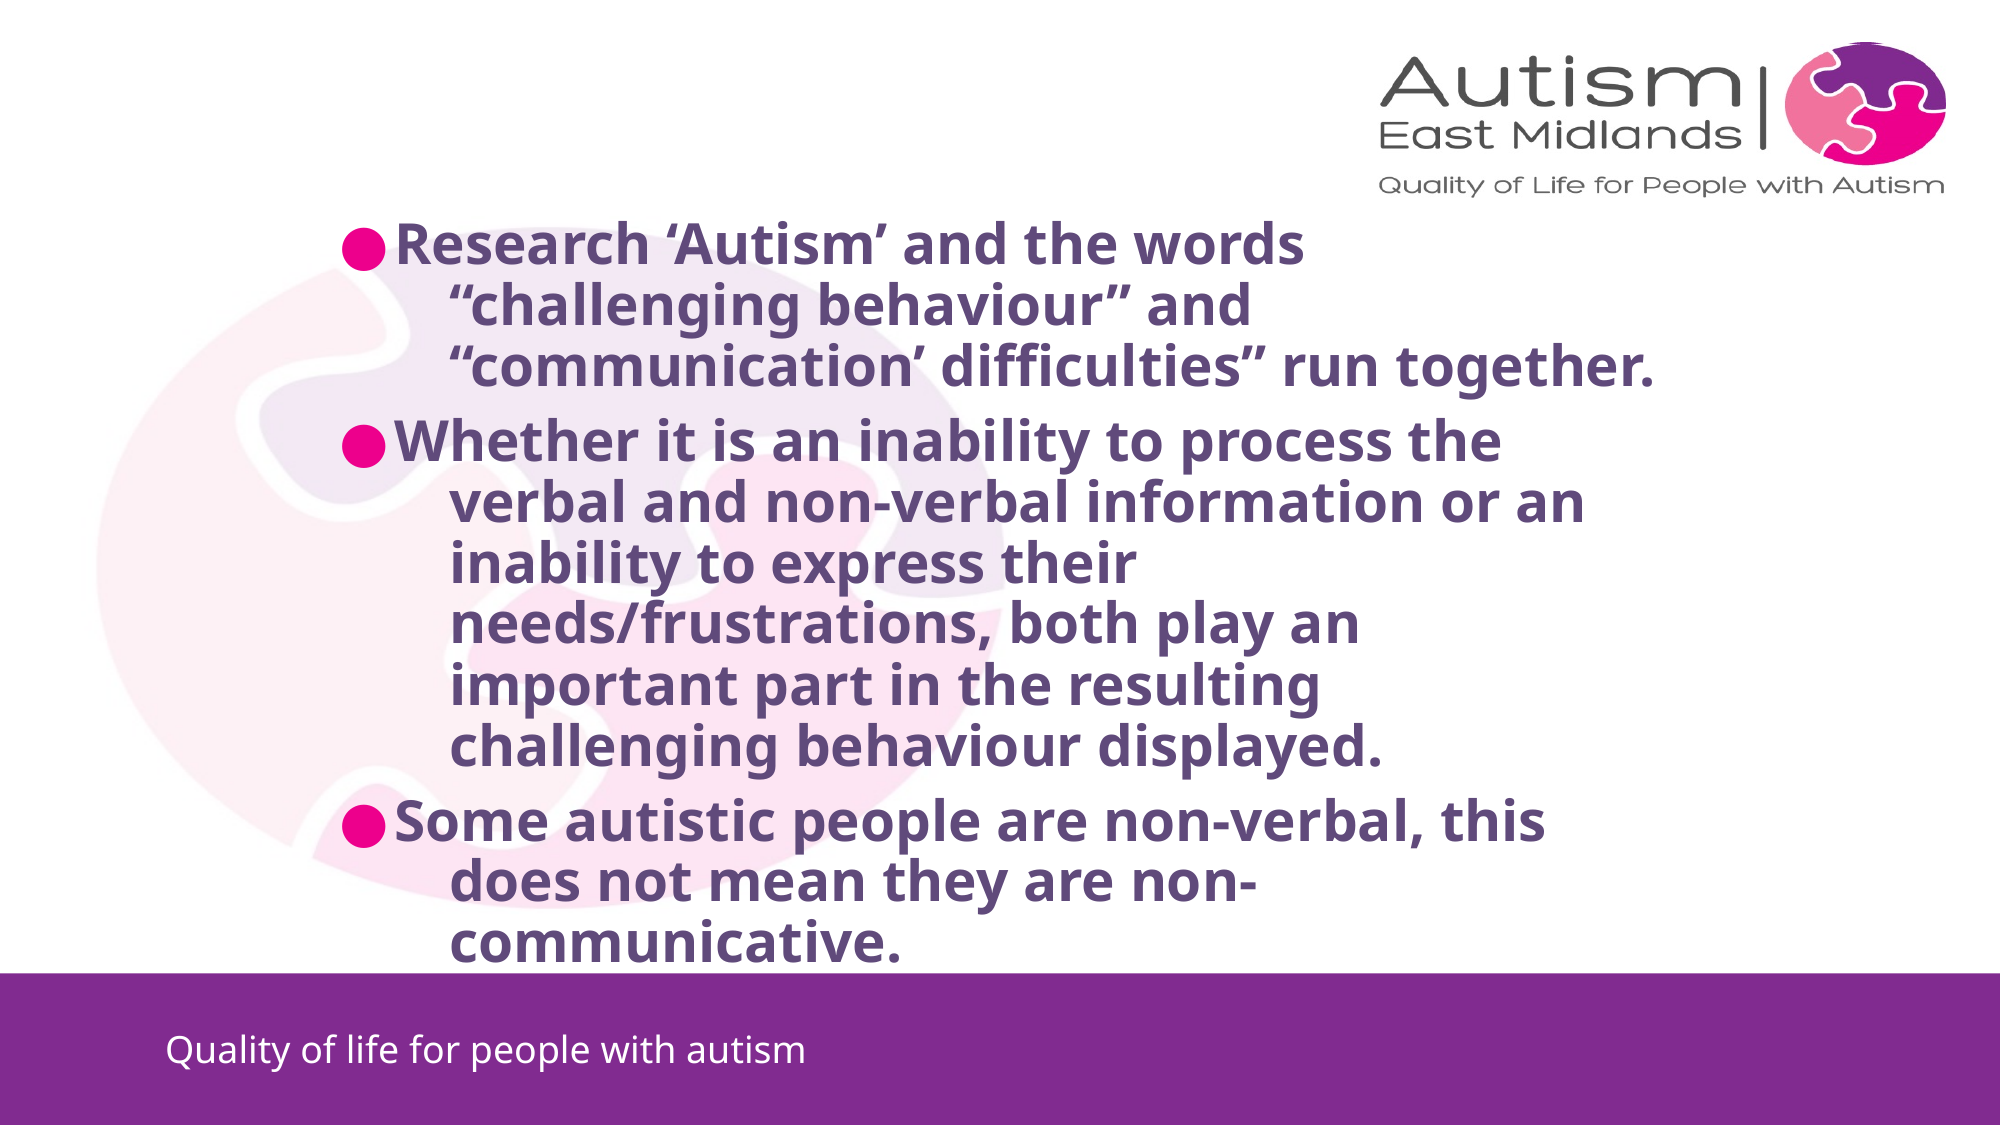

# Research ‘Autism’ and the words “challenging behaviour” and “communication’ difficulties” run together.
Whether it is an inability to process the verbal and non-verbal information or an inability to express their needs/frustrations, both play an important part in the resulting challenging behaviour displayed.
Some autistic people are non-verbal, this does not mean they are non-communicative.